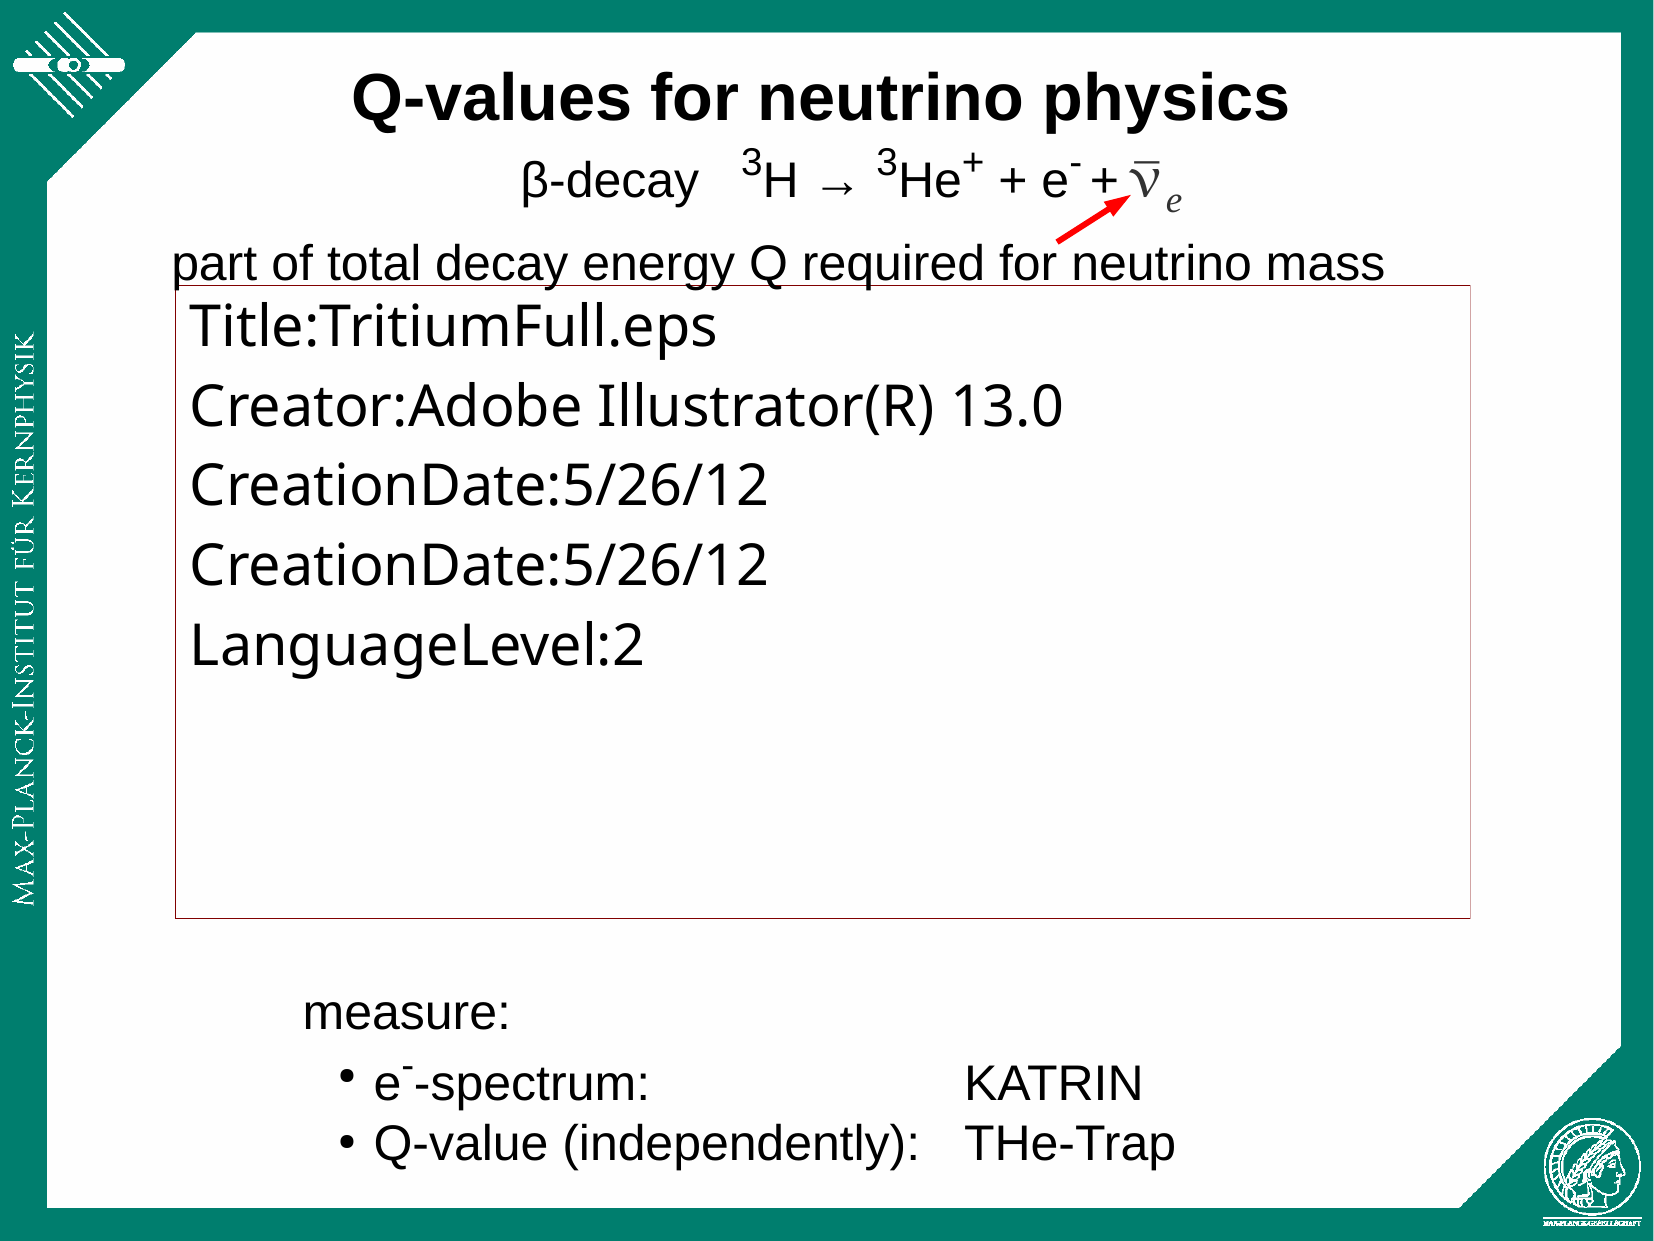

Q-values for neutrino physics
β-decay 3H → 3He+ + e- +
part of total decay energy Q required for neutrino mass
measure:
e--spectrum: 					KATRIN
Q-value (independently): 	THe-Trap